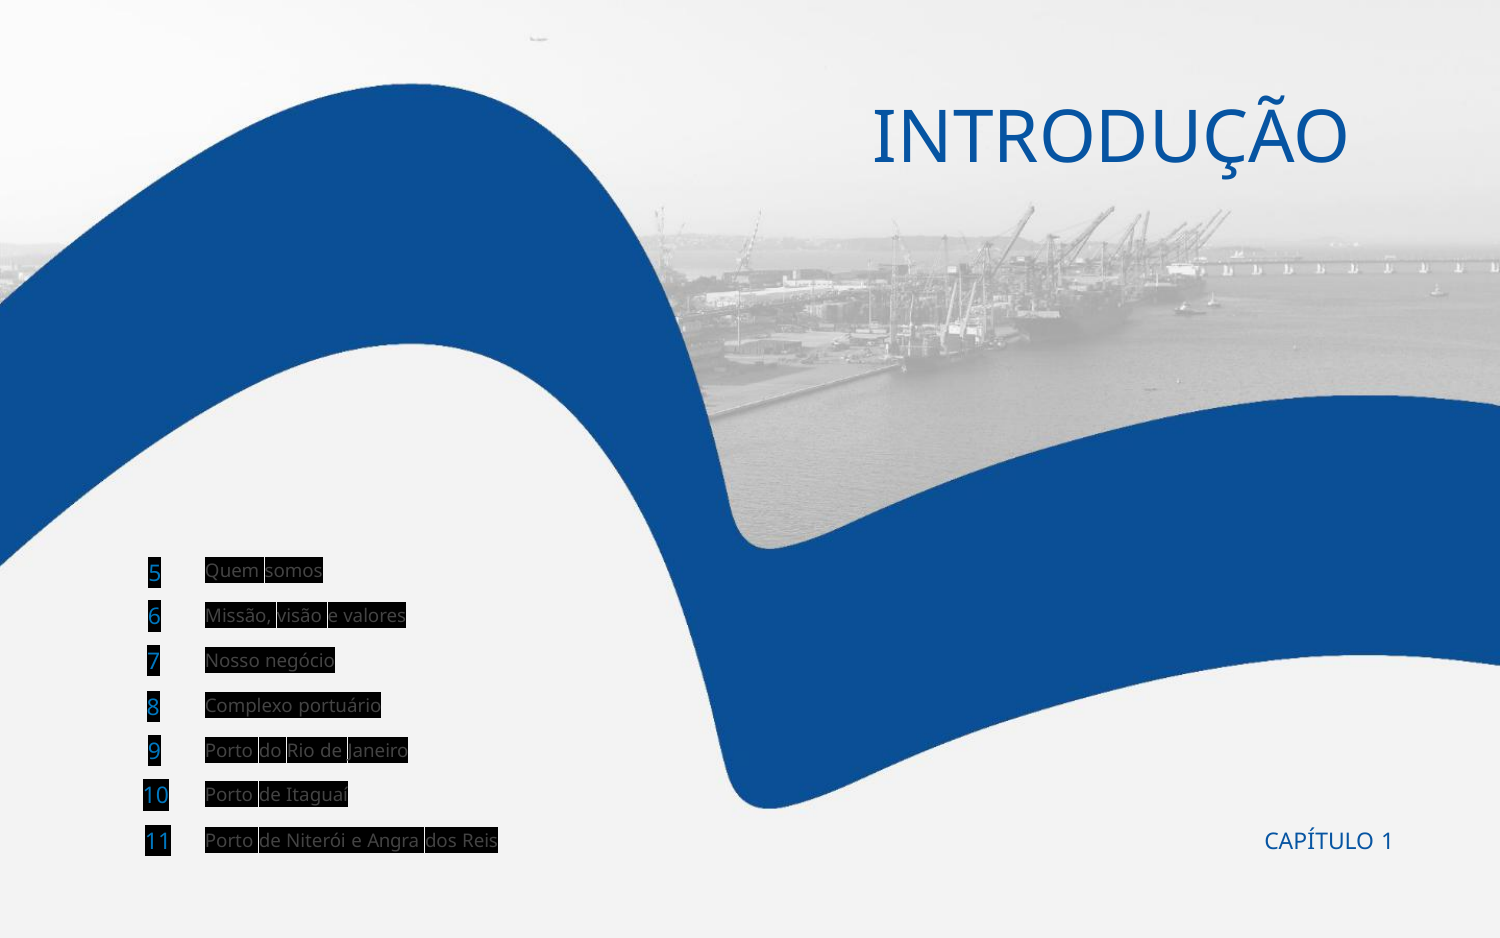

INTRODUÇÃO
5
6
Quem somos
Missão, visão e valores
Nosso negócio
7
8
Complexo portuário
Porto do Rio de Janeiro
Porto de Itaguaí
9
10
11
CAPÍTULO 1
Porto de Niterói e Angra dos Reis